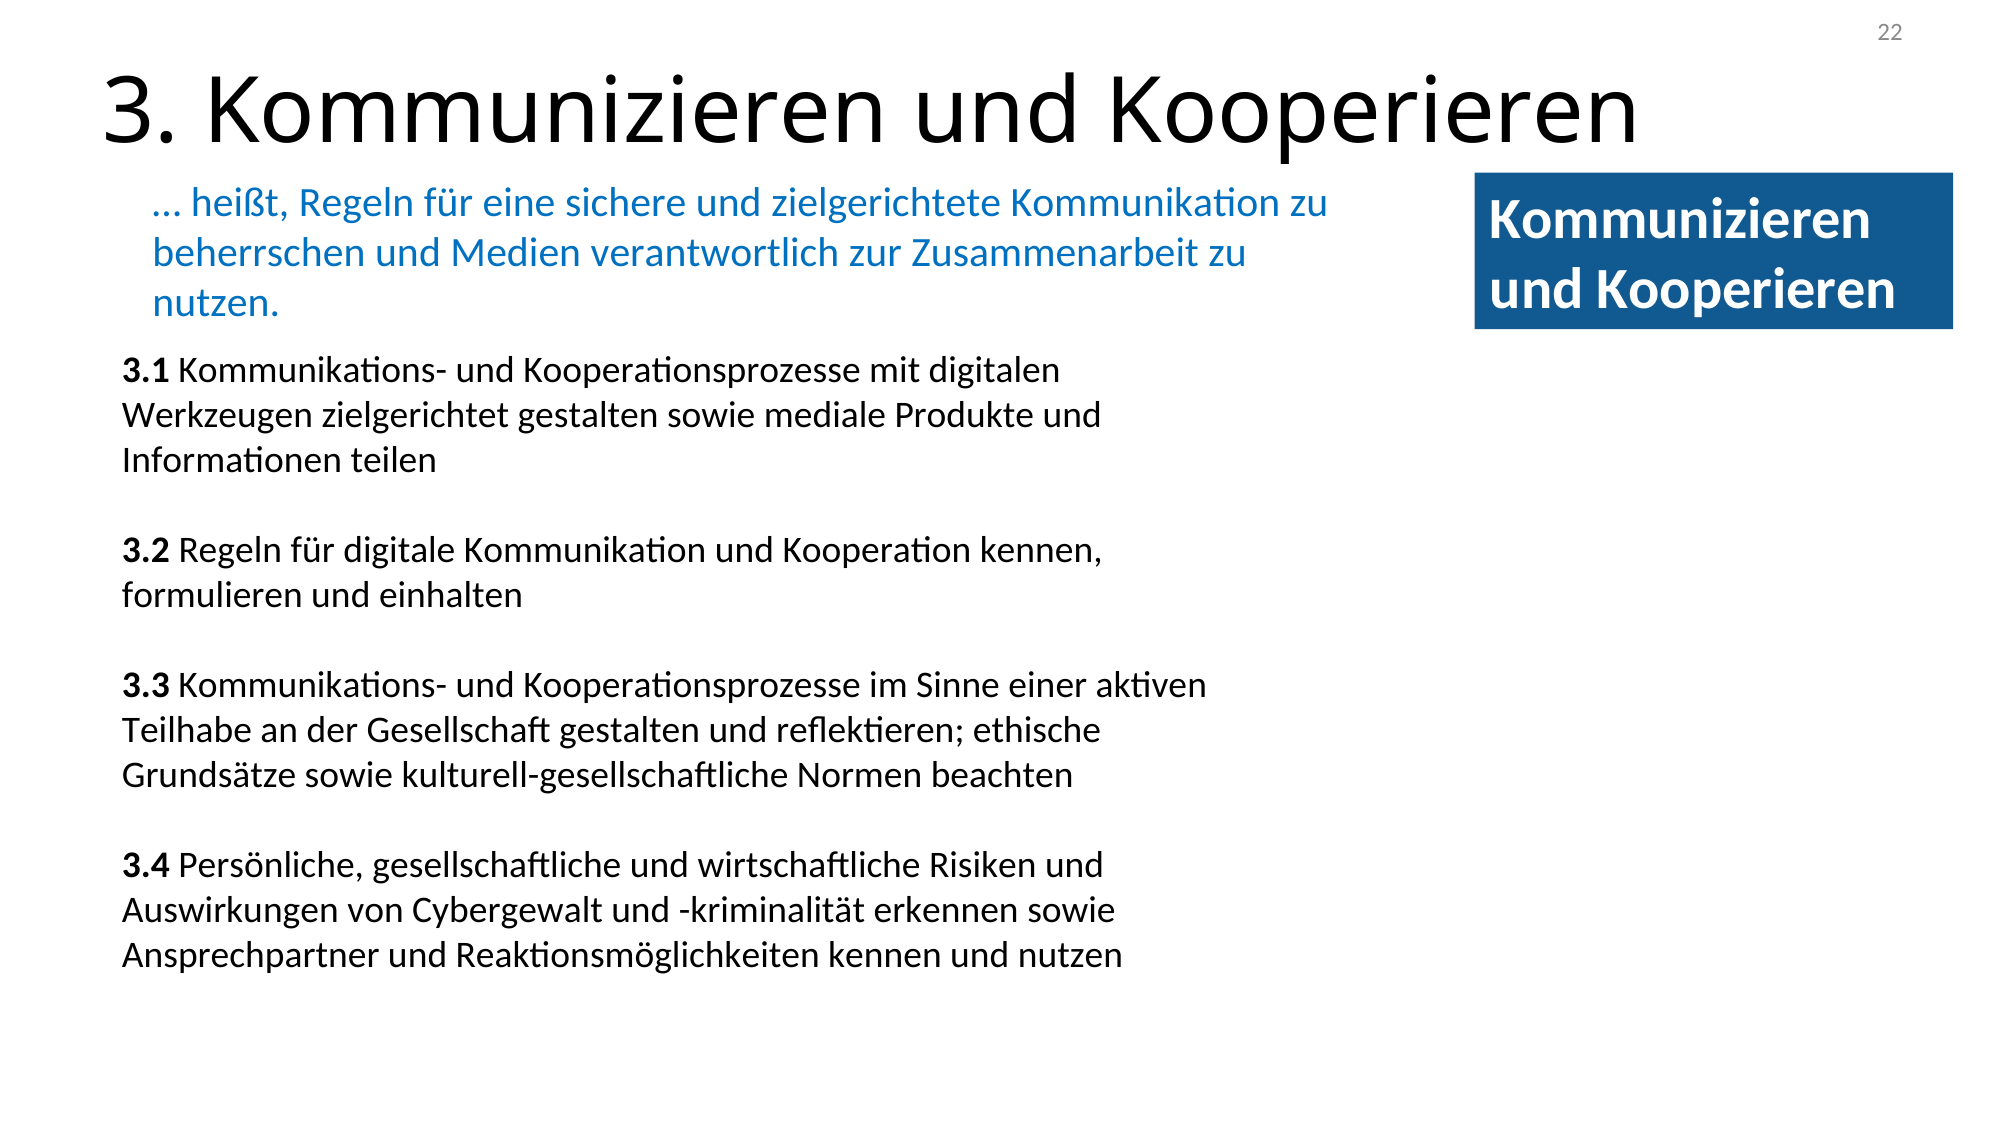

21
3. Kommunizieren und Kooperieren
… heißt, Regeln für eine sichere und zielgerichtete Kommunikation zu beherrschen und Medien verantwortlich zur Zusammenarbeit zu nutzen.
Kommunizieren und Kooperieren
3.1 Kommunikations- und Kooperationsprozesse mit digitalen Werkzeugen zielgerichtet gestalten sowie mediale Produkte und Informationen teilen
3.2 Regeln für digitale Kommunikation und Kooperation kennen, formulieren und einhalten
3.3 Kommunikations- und Kooperationsprozesse im Sinne einer aktiven Teilhabe an der Gesellschaft gestalten und reflektieren; ethische Grundsätze sowie kulturell-gesellschaftliche Normen beachten
3.4 Persönliche, gesellschaftliche und wirtschaftliche Risiken und Auswirkungen von Cybergewalt und -kriminalität erkennen sowie Ansprechpartner und Reaktionsmöglichkeiten kennen und nutzen